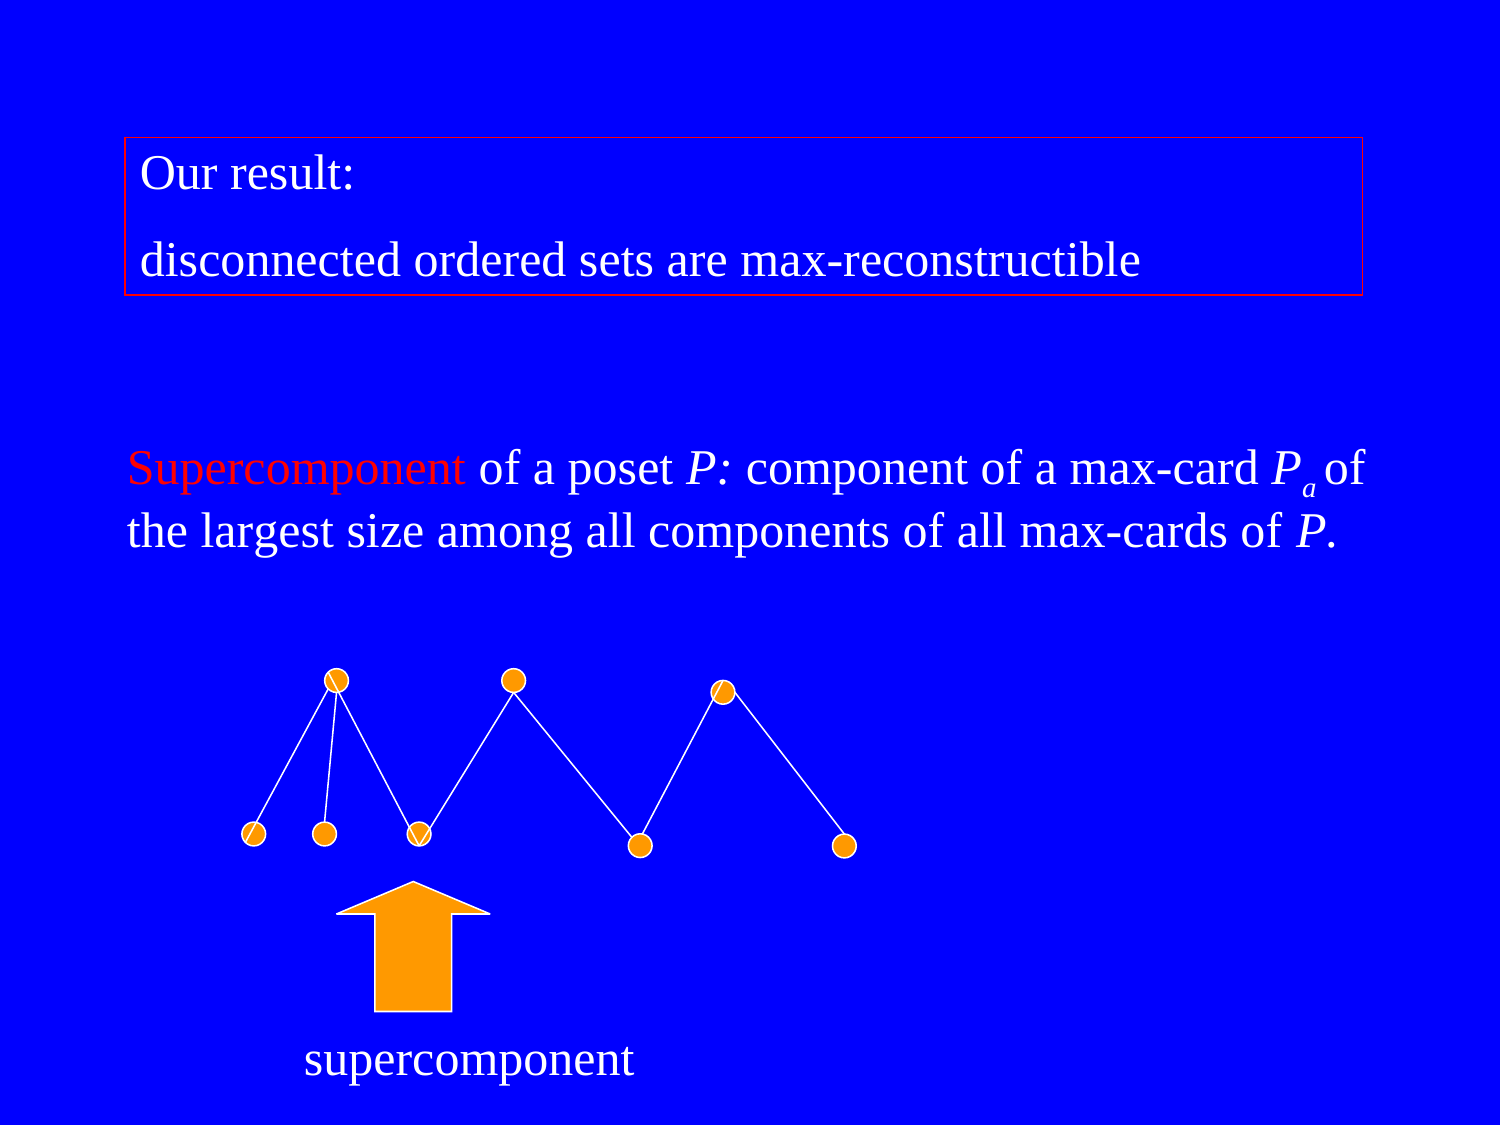

Our result:
disconnected ordered sets are max-reconstructible
Supercomponent of a poset P: component of a max-card Pa of the largest size among all components of all max-cards of P.
supercomponent